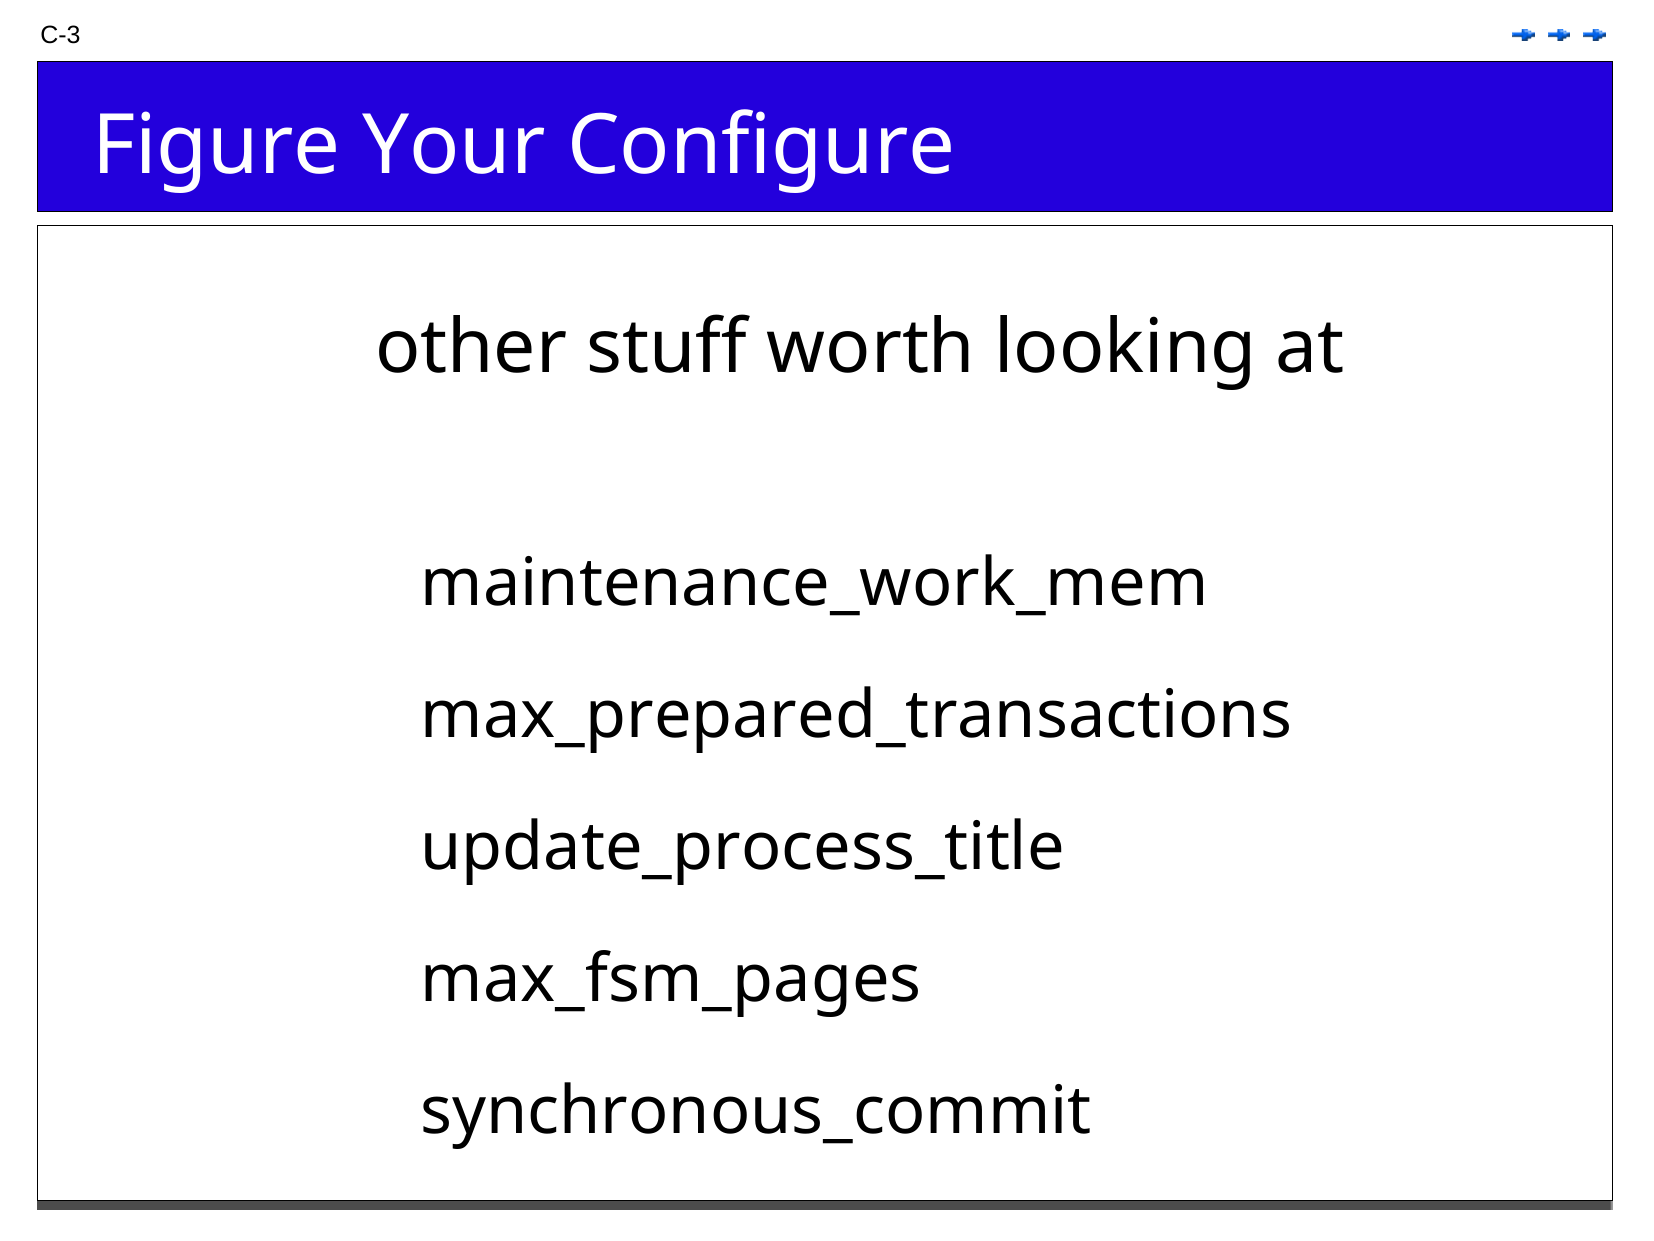

C-3
Figure Your Configure
other stuff worth looking at
 maintenance_work_mem
 max_prepared_transactions
 update_process_title
 max_fsm_pages
 synchronous_commit